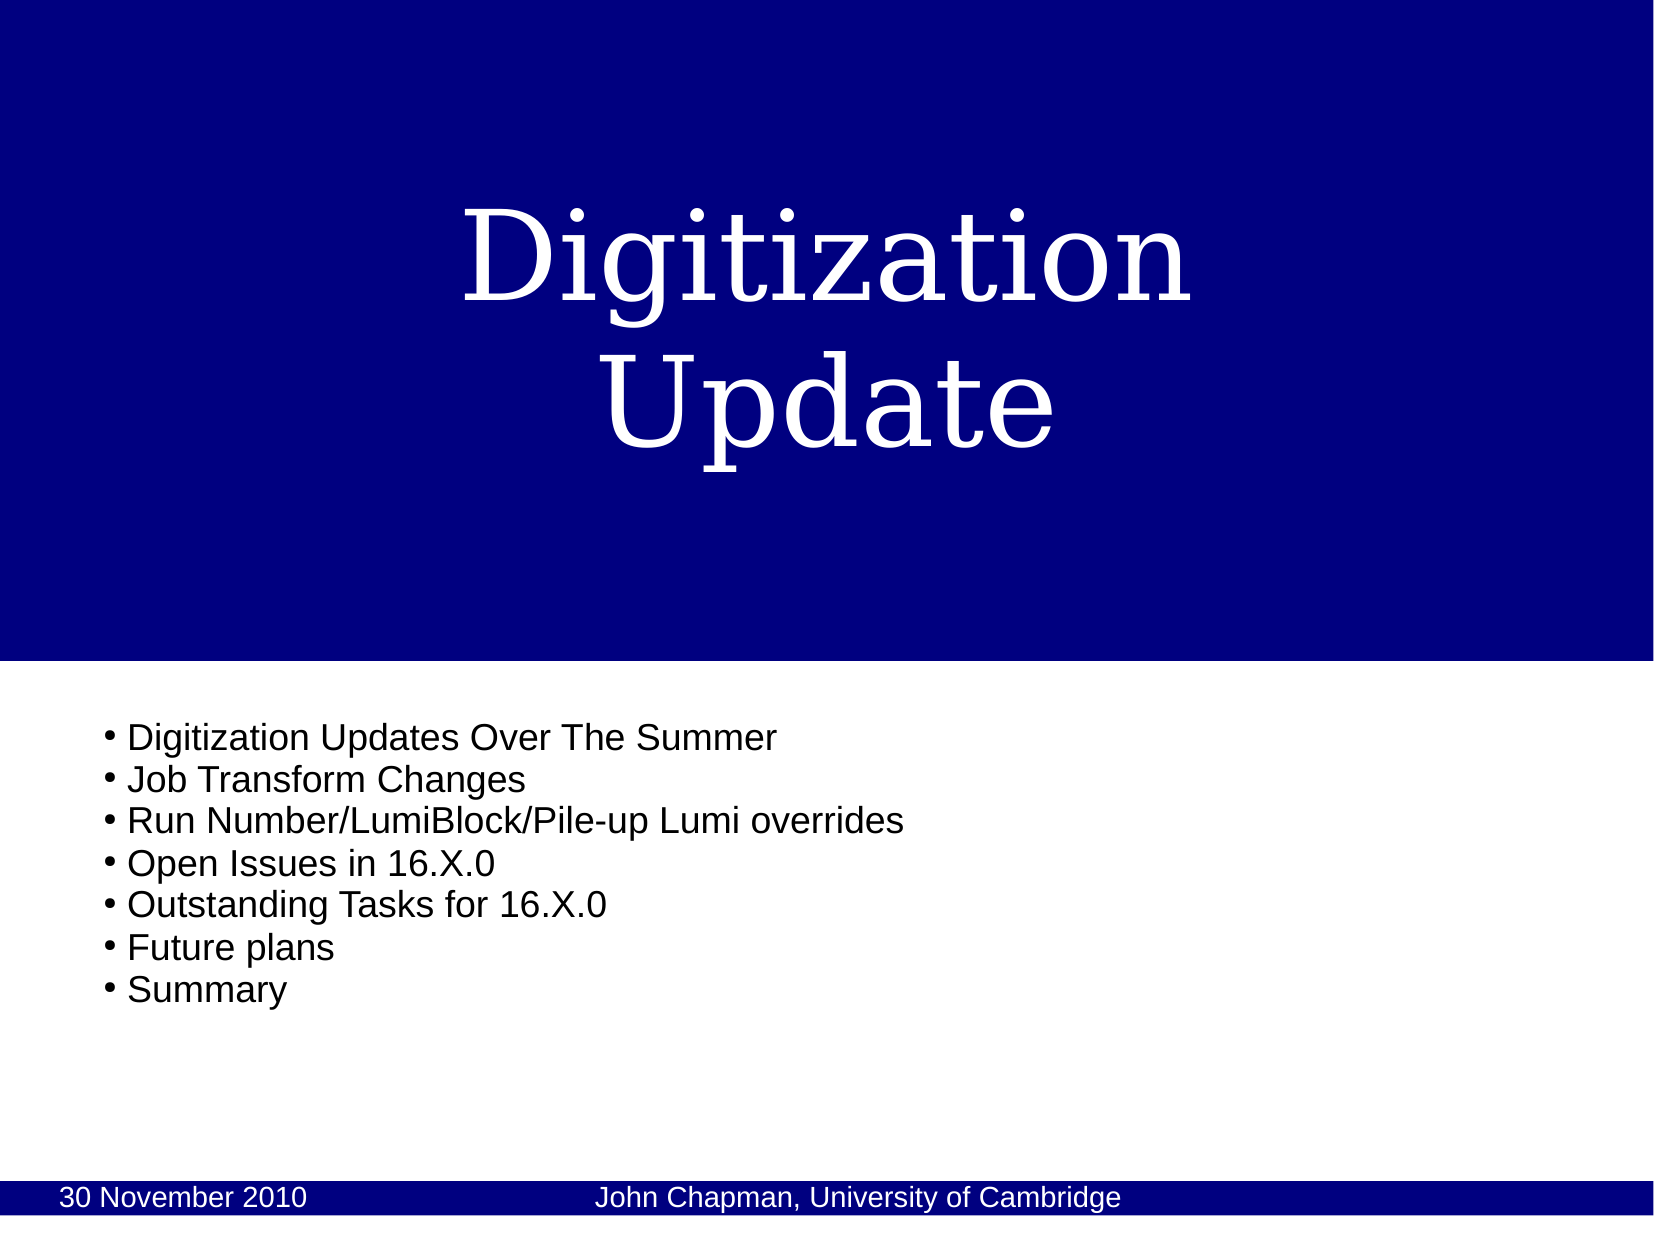

# Digitization Update
 Digitization Updates Over The Summer
 Job Transform Changes
 Run Number/LumiBlock/Pile-up Lumi overrides
 Open Issues in 16.X.0
 Outstanding Tasks for 16.X.0
 Future plans
 Summary